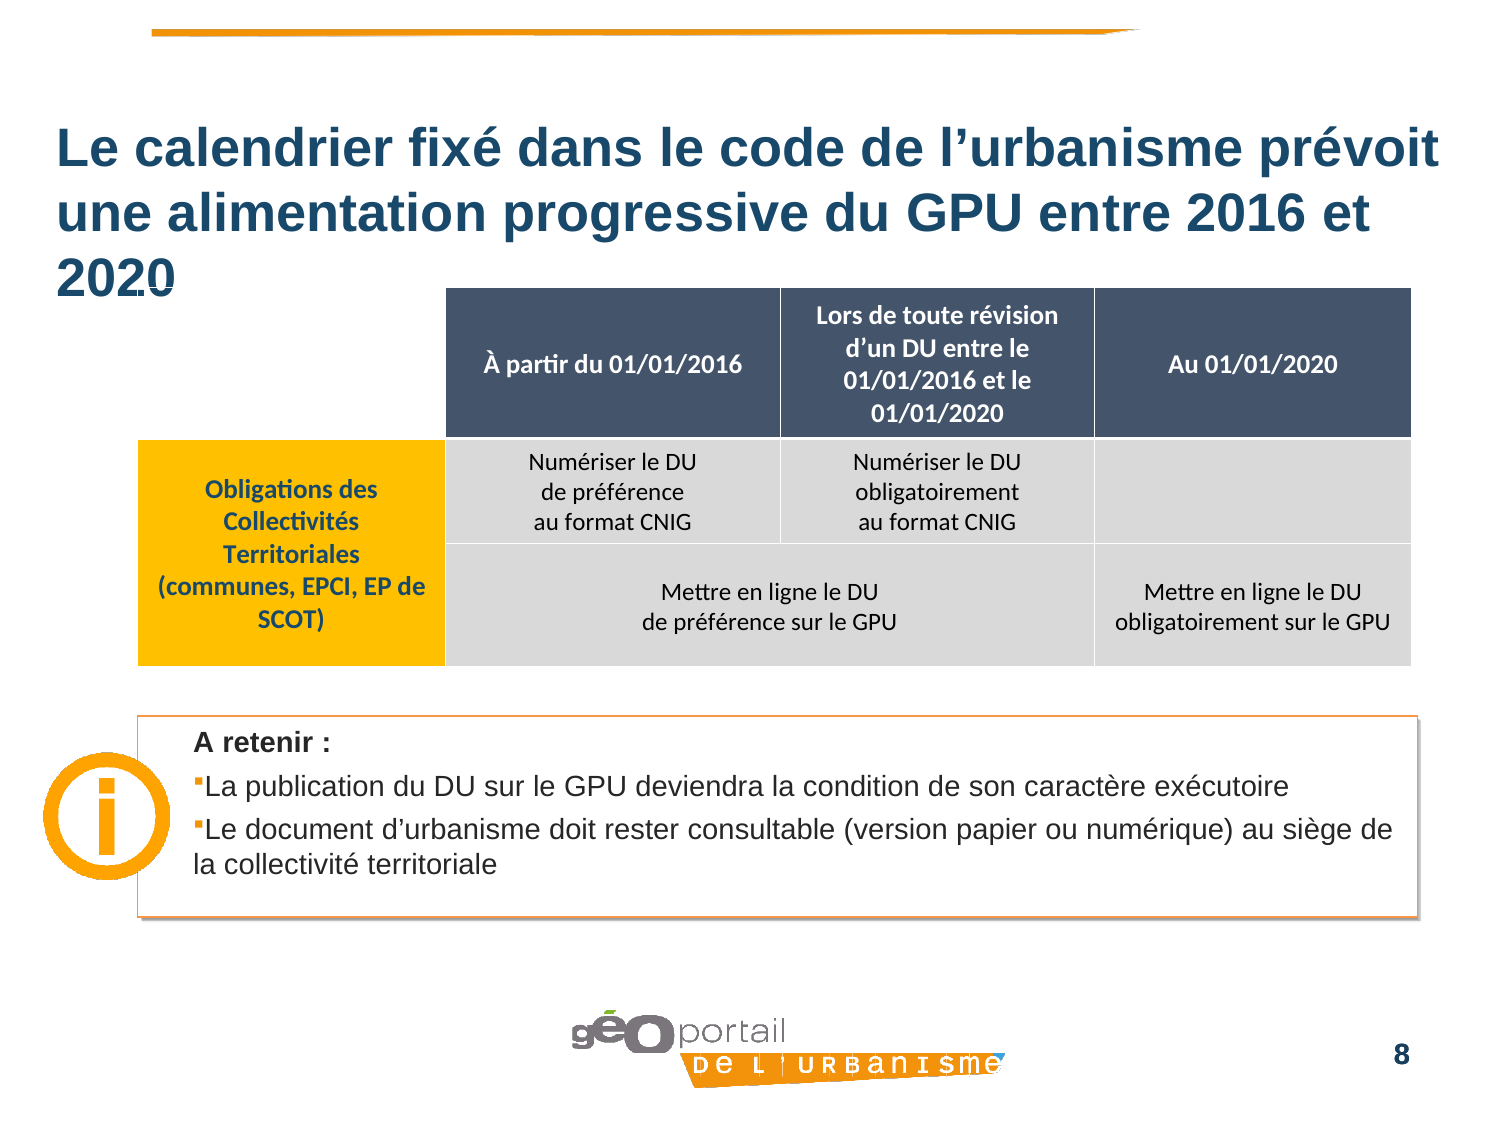

# Le calendrier fixé dans le code de l’urbanisme prévoit une alimentation progressive du GPU entre 2016 et 2020
| | À partir du 01/01/2016 | Lors de toute révision d’un DU entre le 01/01/2016 et le 01/01/2020 | Au 01/01/2020 |
| --- | --- | --- | --- |
| Obligations des Collectivités Territoriales (communes, EPCI, EP de SCOT) | Numériser le DU de préférence au format CNIG | Numériser le DU obligatoirement au format CNIG | |
| | Mettre en ligne le DU de préférence sur le GPU | | Mettre en ligne le DU obligatoirement sur le GPU |
A retenir :
La publication du DU sur le GPU deviendra la condition de son caractère exécutoire
Le document d’urbanisme doit rester consultable (version papier ou numérique) au siège de la collectivité territoriale